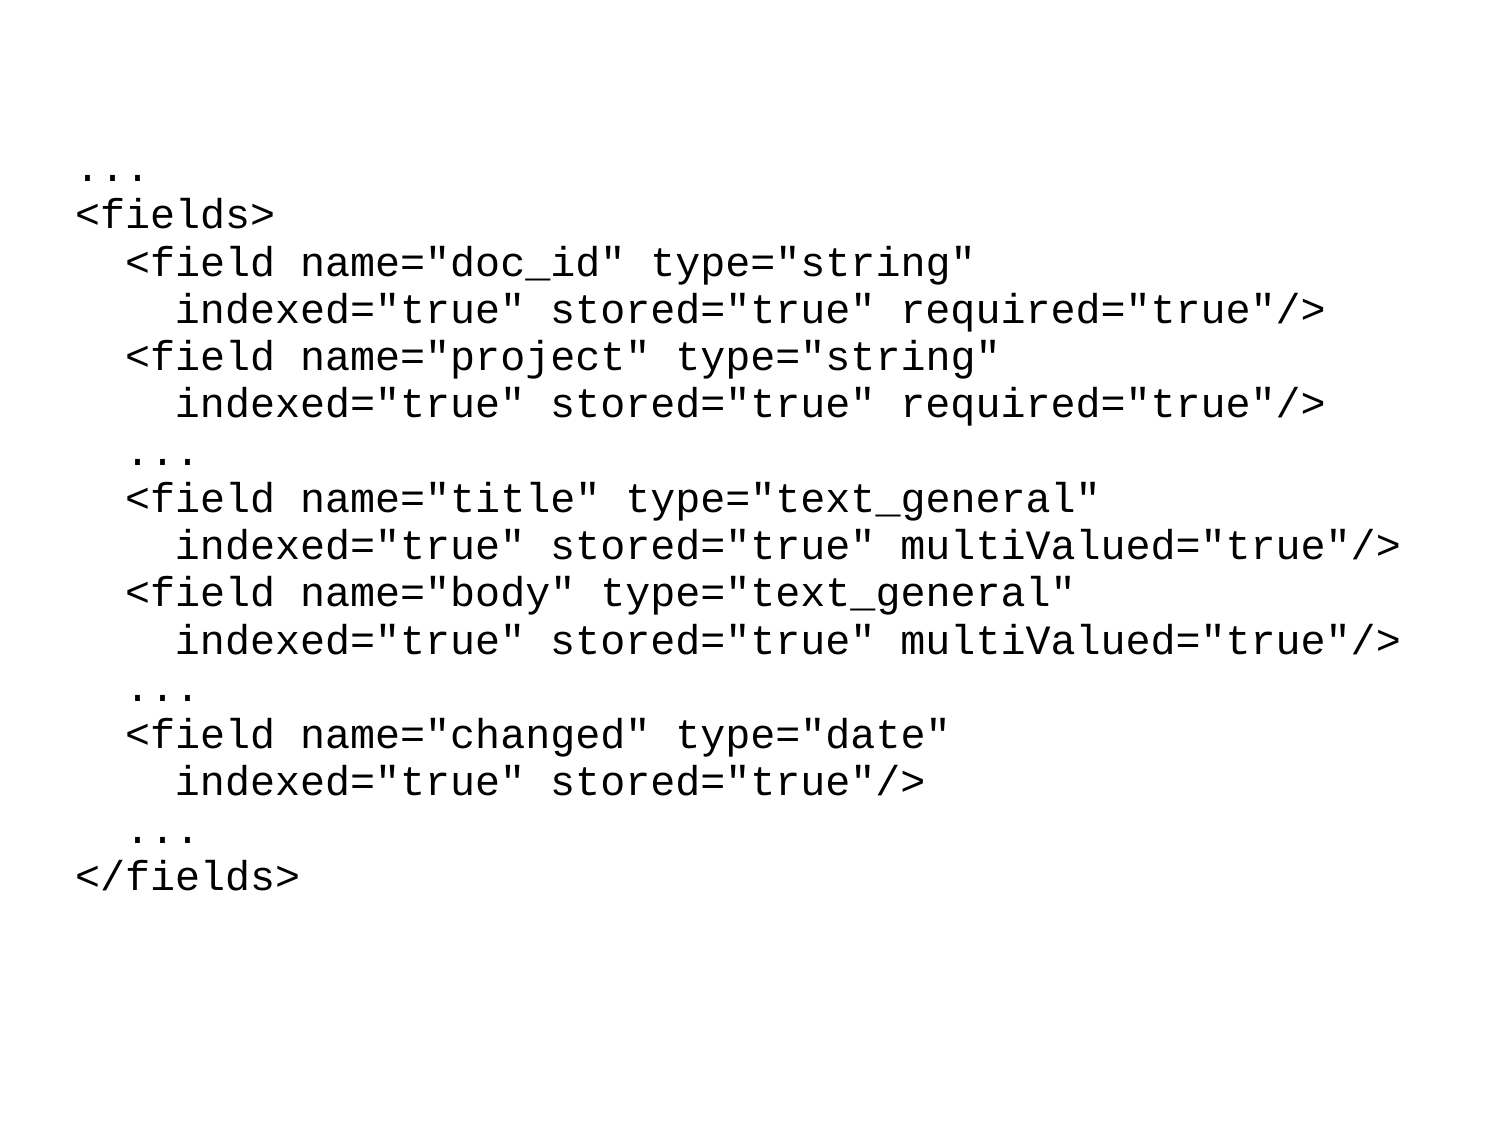

# ...
<fields>
 <field name="doc_id" type="string"
 indexed="true" stored="true" required="true"/>
 <field name="project" type="string"
 indexed="true" stored="true" required="true"/>
 ...
 <field name="title" type="text_general"
 indexed="true" stored="true" multiValued="true"/>
 <field name="body" type="text_general"
 indexed="true" stored="true" multiValued="true"/>
 ...
 <field name="changed" type="date"
 indexed="true" stored="true"/>
 ...
</fields>